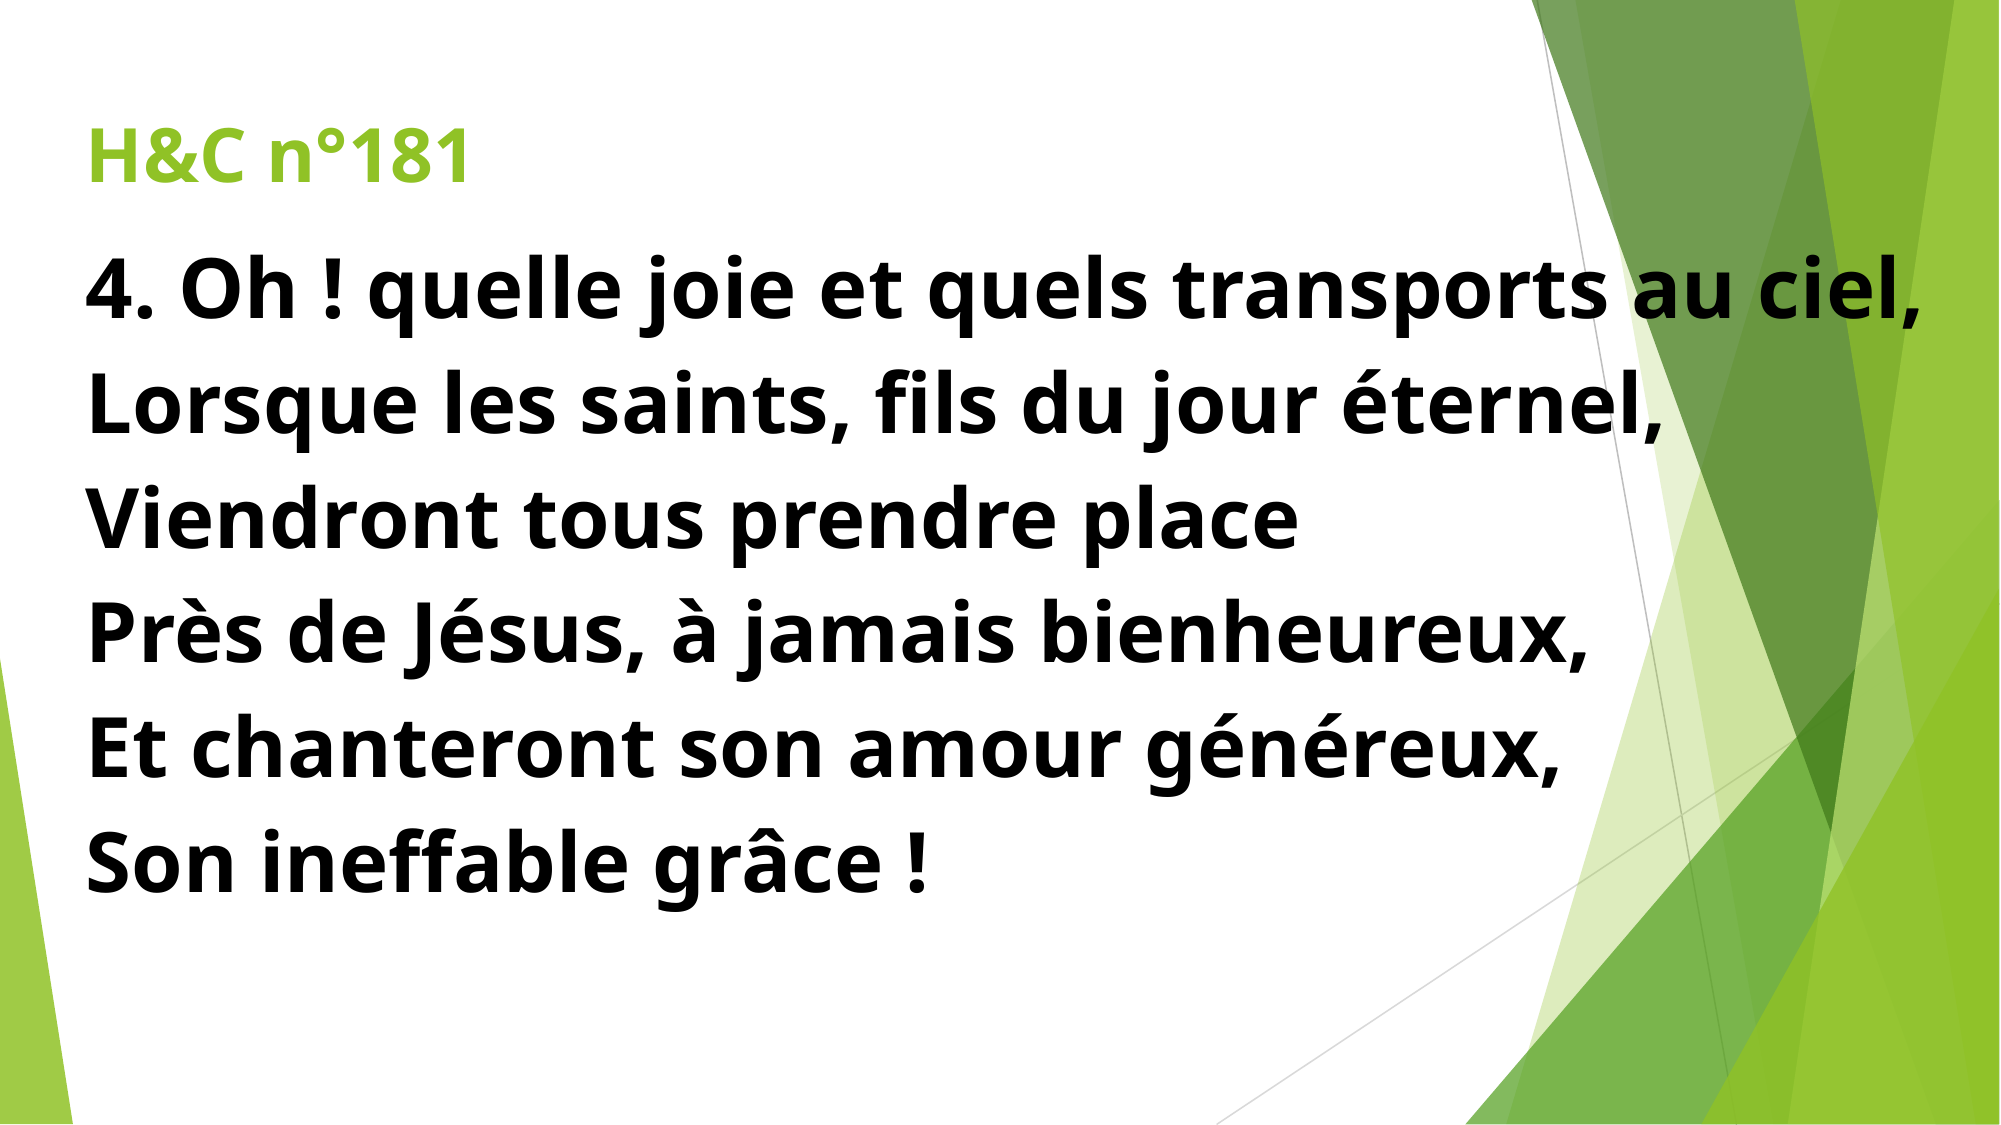

H&C n°181
4. Oh ! quelle joie et quels transports au ciel,
Lorsque les saints, fils du jour éternel,
Viendront tous prendre place
Près de Jésus, à jamais bienheureux,
Et chanteront son amour généreux,
Son ineffable grâce !